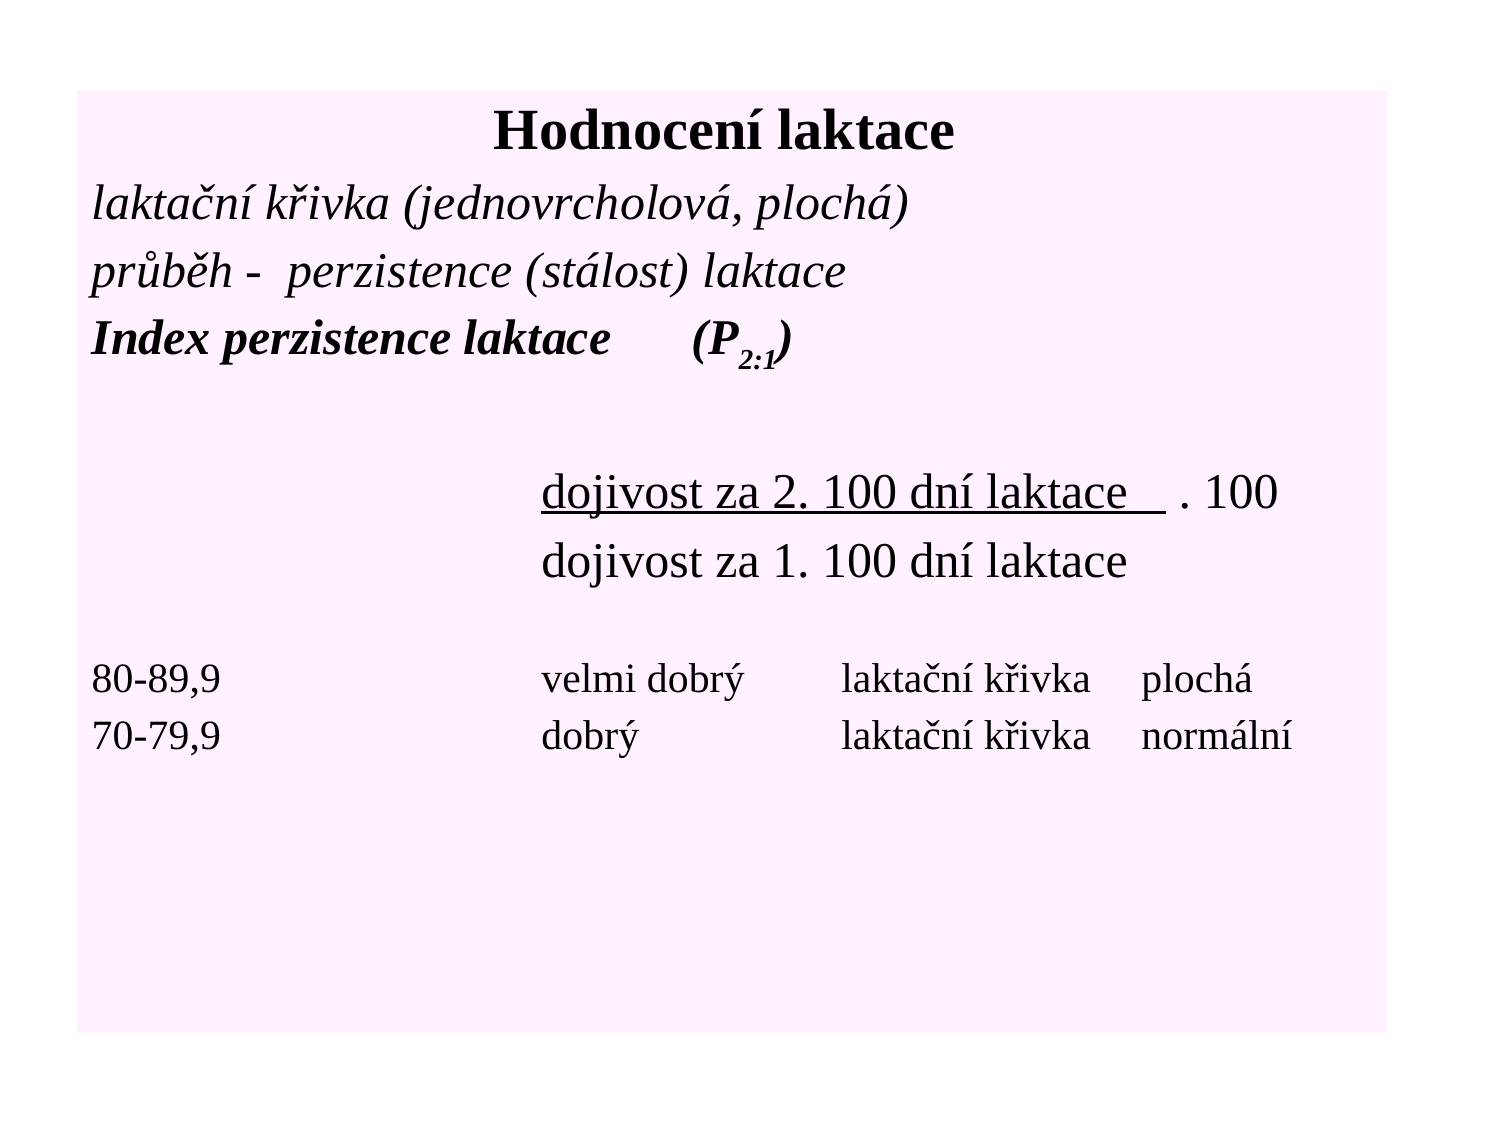

# Hodnocení laktace
laktační křivka (jednovrcholová, plochá)
průběh - perzistence (stálost) laktace
Index perzistence laktace	(P2:1)
				dojivost za 2. 100 dní laktace . 100
				dojivost za 1. 100 dní laktace
80-89,9			velmi dobrý	laktační křivka	plochá
70-79,9			dobrý		laktační křivka	normální